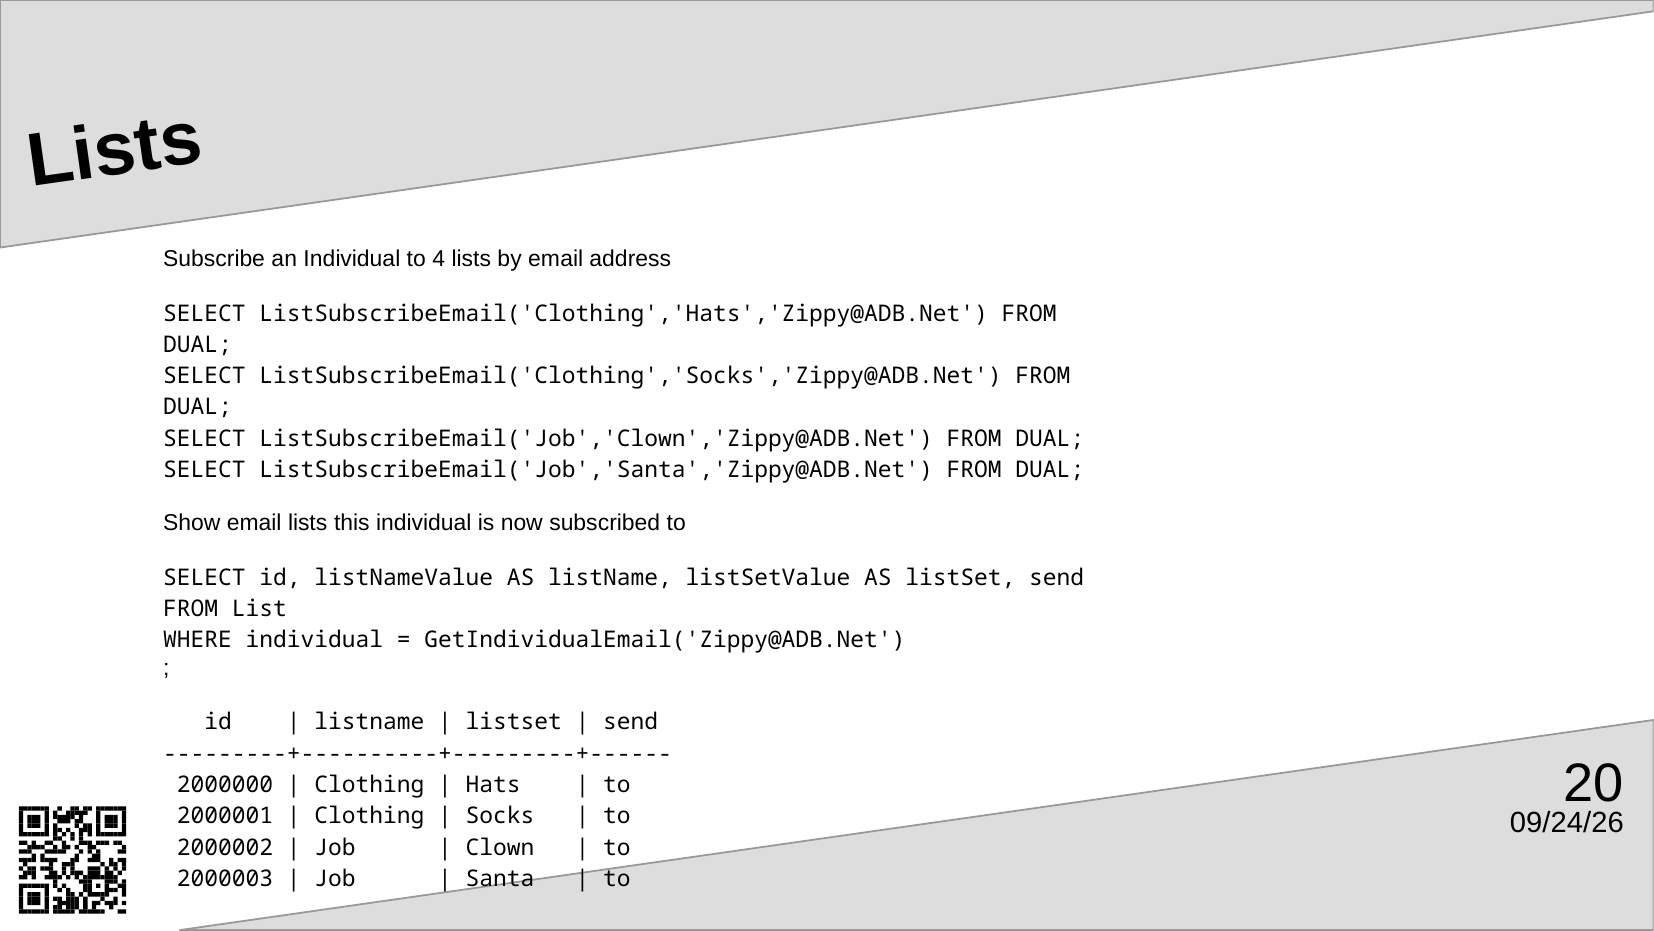

# Lists
Subscribe an Individual to 4 lists by email address
SELECT ListSubscribeEmail('Clothing','Hats','Zippy@ADB.Net') FROM DUAL;
SELECT ListSubscribeEmail('Clothing','Socks','Zippy@ADB.Net') FROM DUAL;
SELECT ListSubscribeEmail('Job','Clown','Zippy@ADB.Net') FROM DUAL;
SELECT ListSubscribeEmail('Job','Santa','Zippy@ADB.Net') FROM DUAL;
Show email lists this individual is now subscribed to
SELECT id, listNameValue AS listName, listSetValue AS listSet, send
FROM List
WHERE individual = GetIndividualEmail('Zippy@ADB.Net')
;
 id | listname | listset | send
---------+----------+---------+------
 2000000 | Clothing | Hats | to
 2000001 | Clothing | Socks | to
 2000002 | Job | Clown | to
 2000003 | Job | Santa | to
20